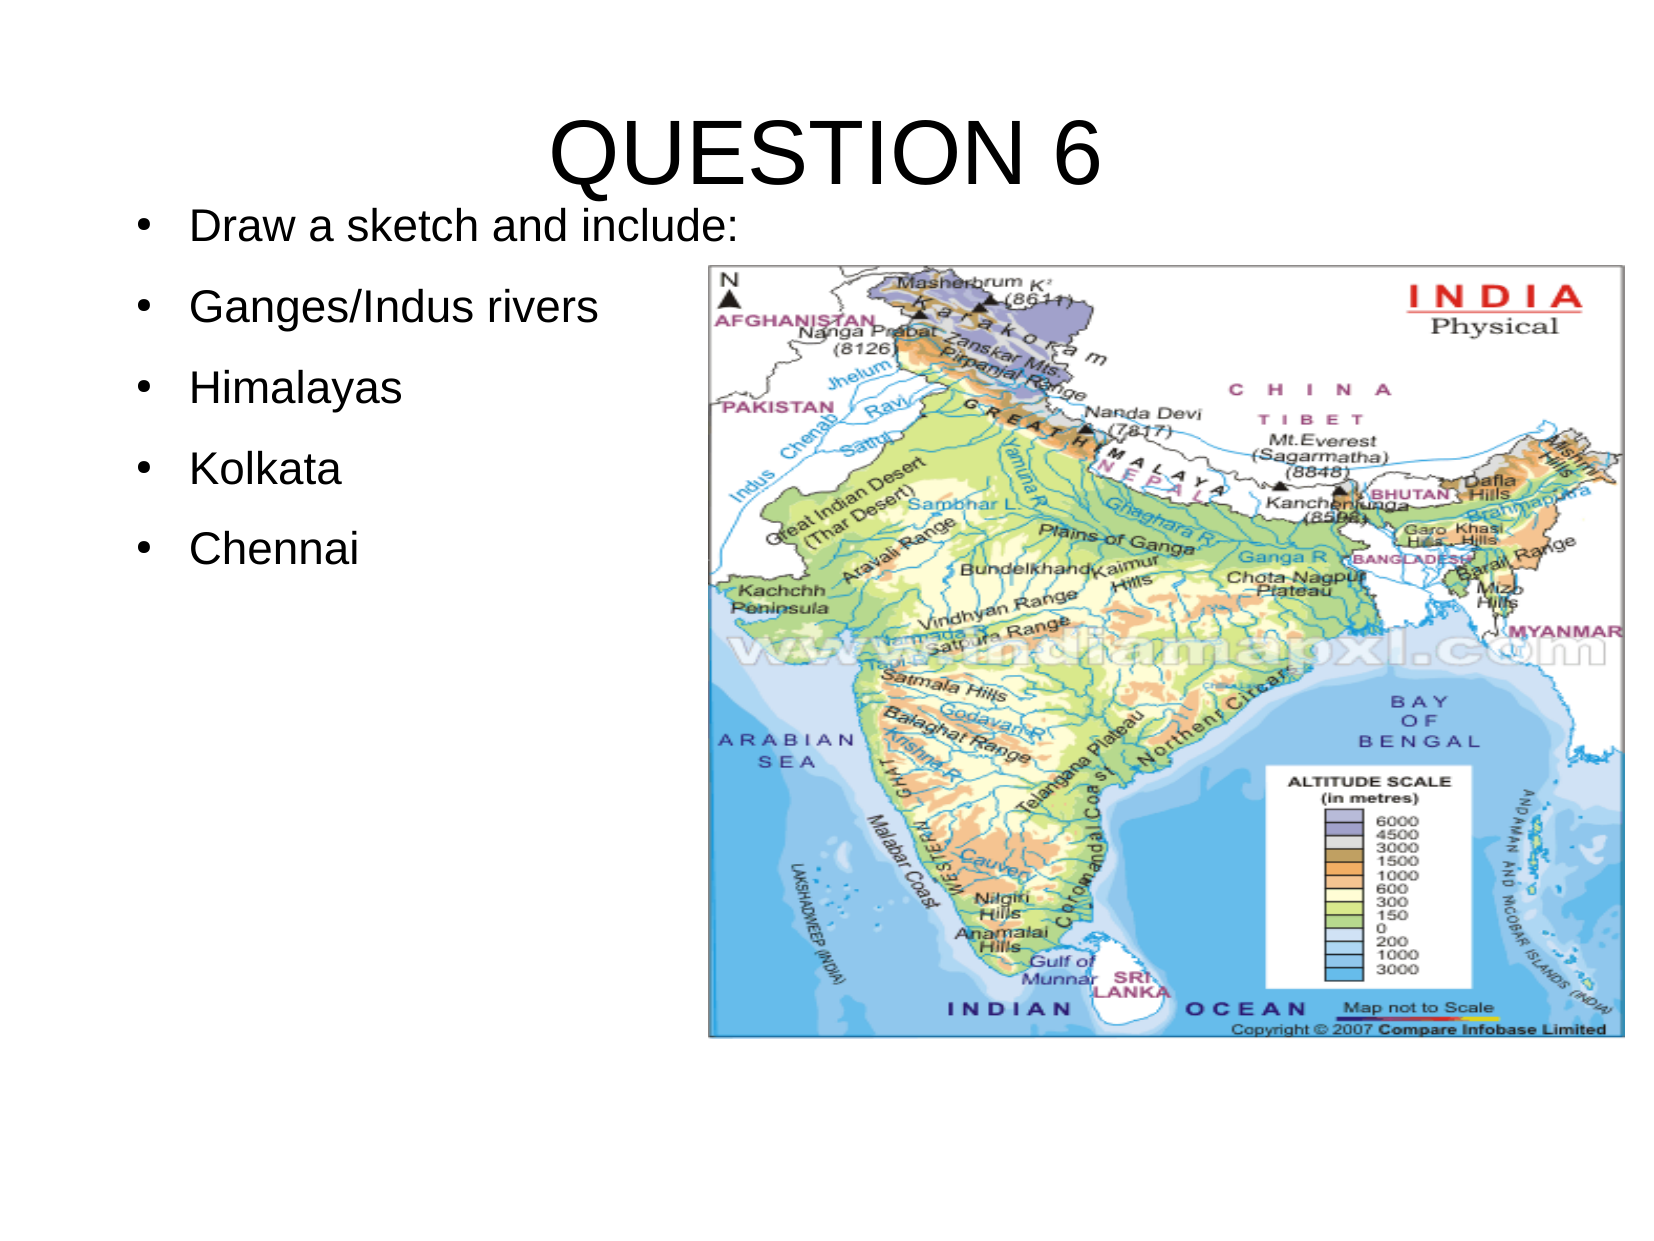

# QUESTION 6
Draw a sketch and include:
Ganges/Indus rivers
Himalayas
Kolkata
Chennai